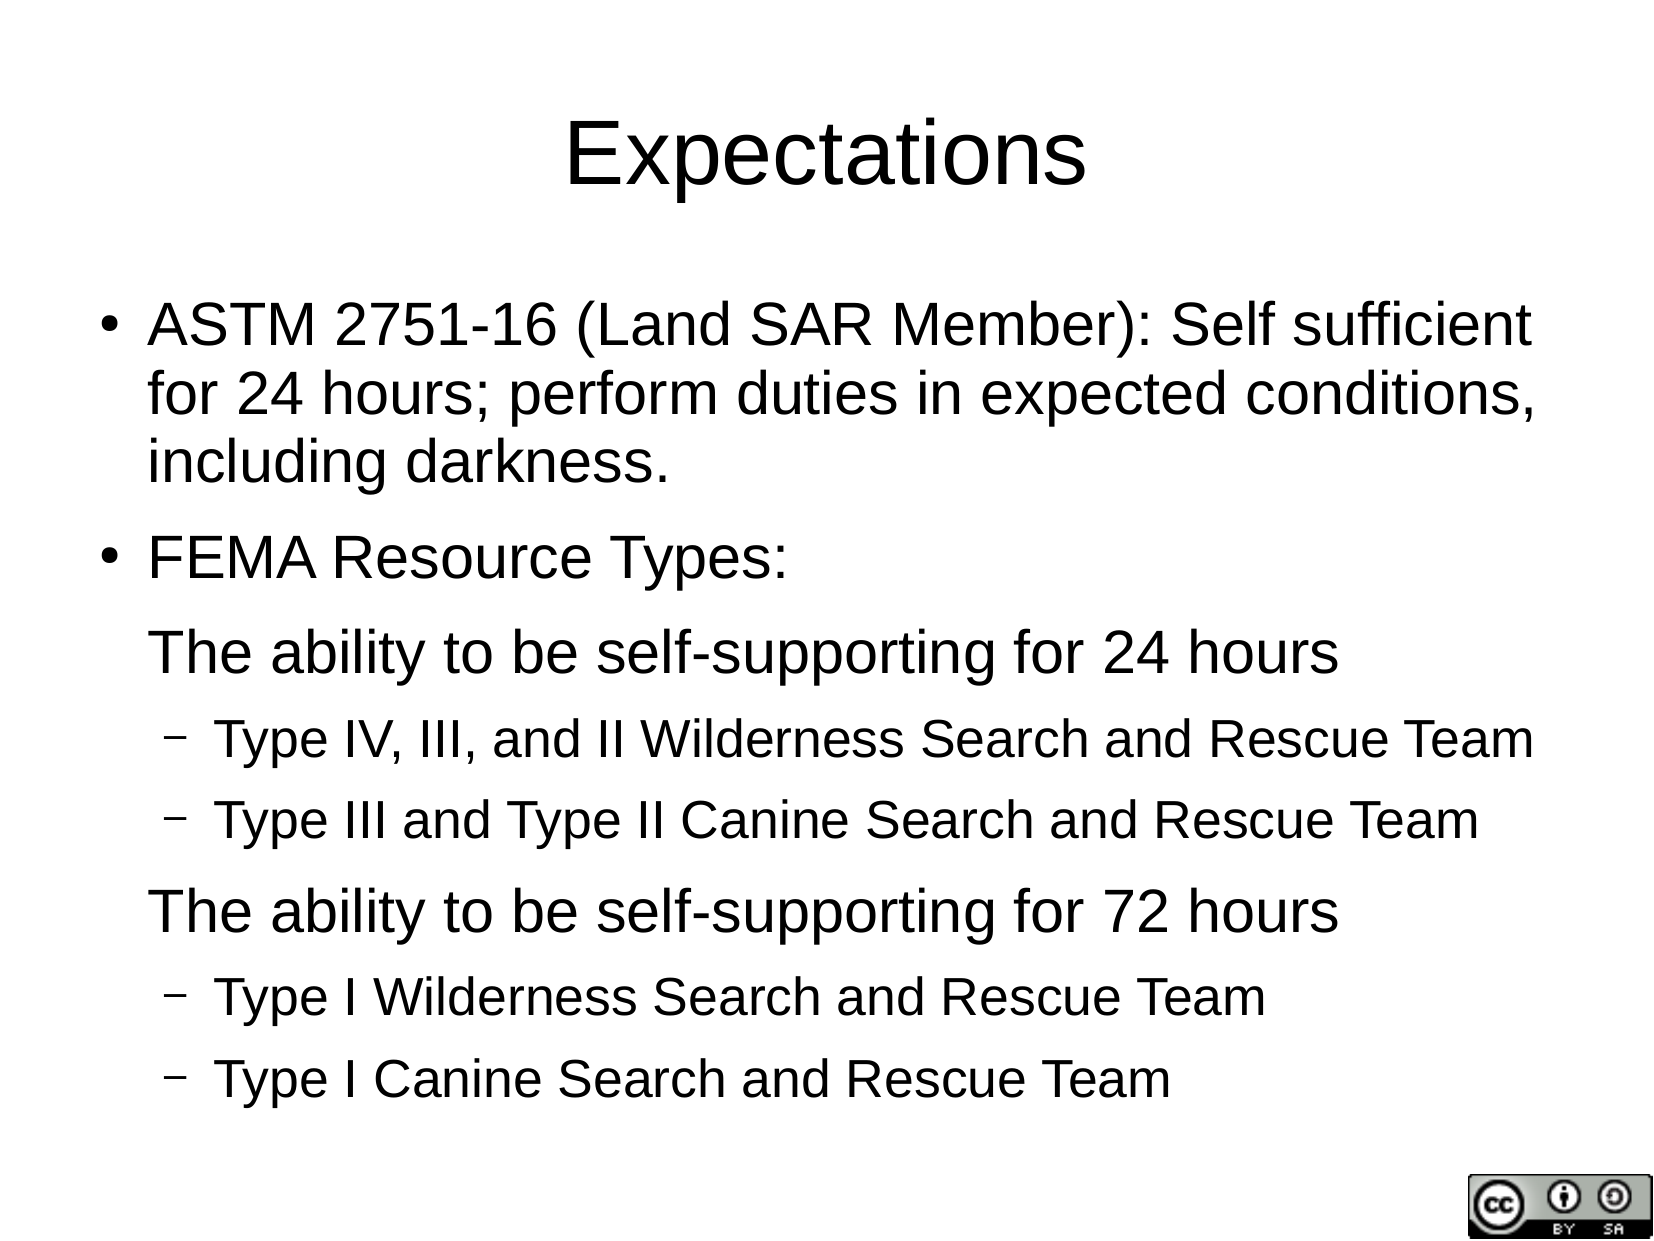

# Expectations
ASTM 2751-16 (Land SAR Member): Self sufficient for 24 hours; perform duties in expected conditions, including darkness.
FEMA Resource Types:
The ability to be self-supporting for 24 hours
Type IV, III, and II Wilderness Search and Rescue Team
Type III and Type II Canine Search and Rescue Team
The ability to be self-supporting for 72 hours
Type I Wilderness Search and Rescue Team
Type I Canine Search and Rescue Team